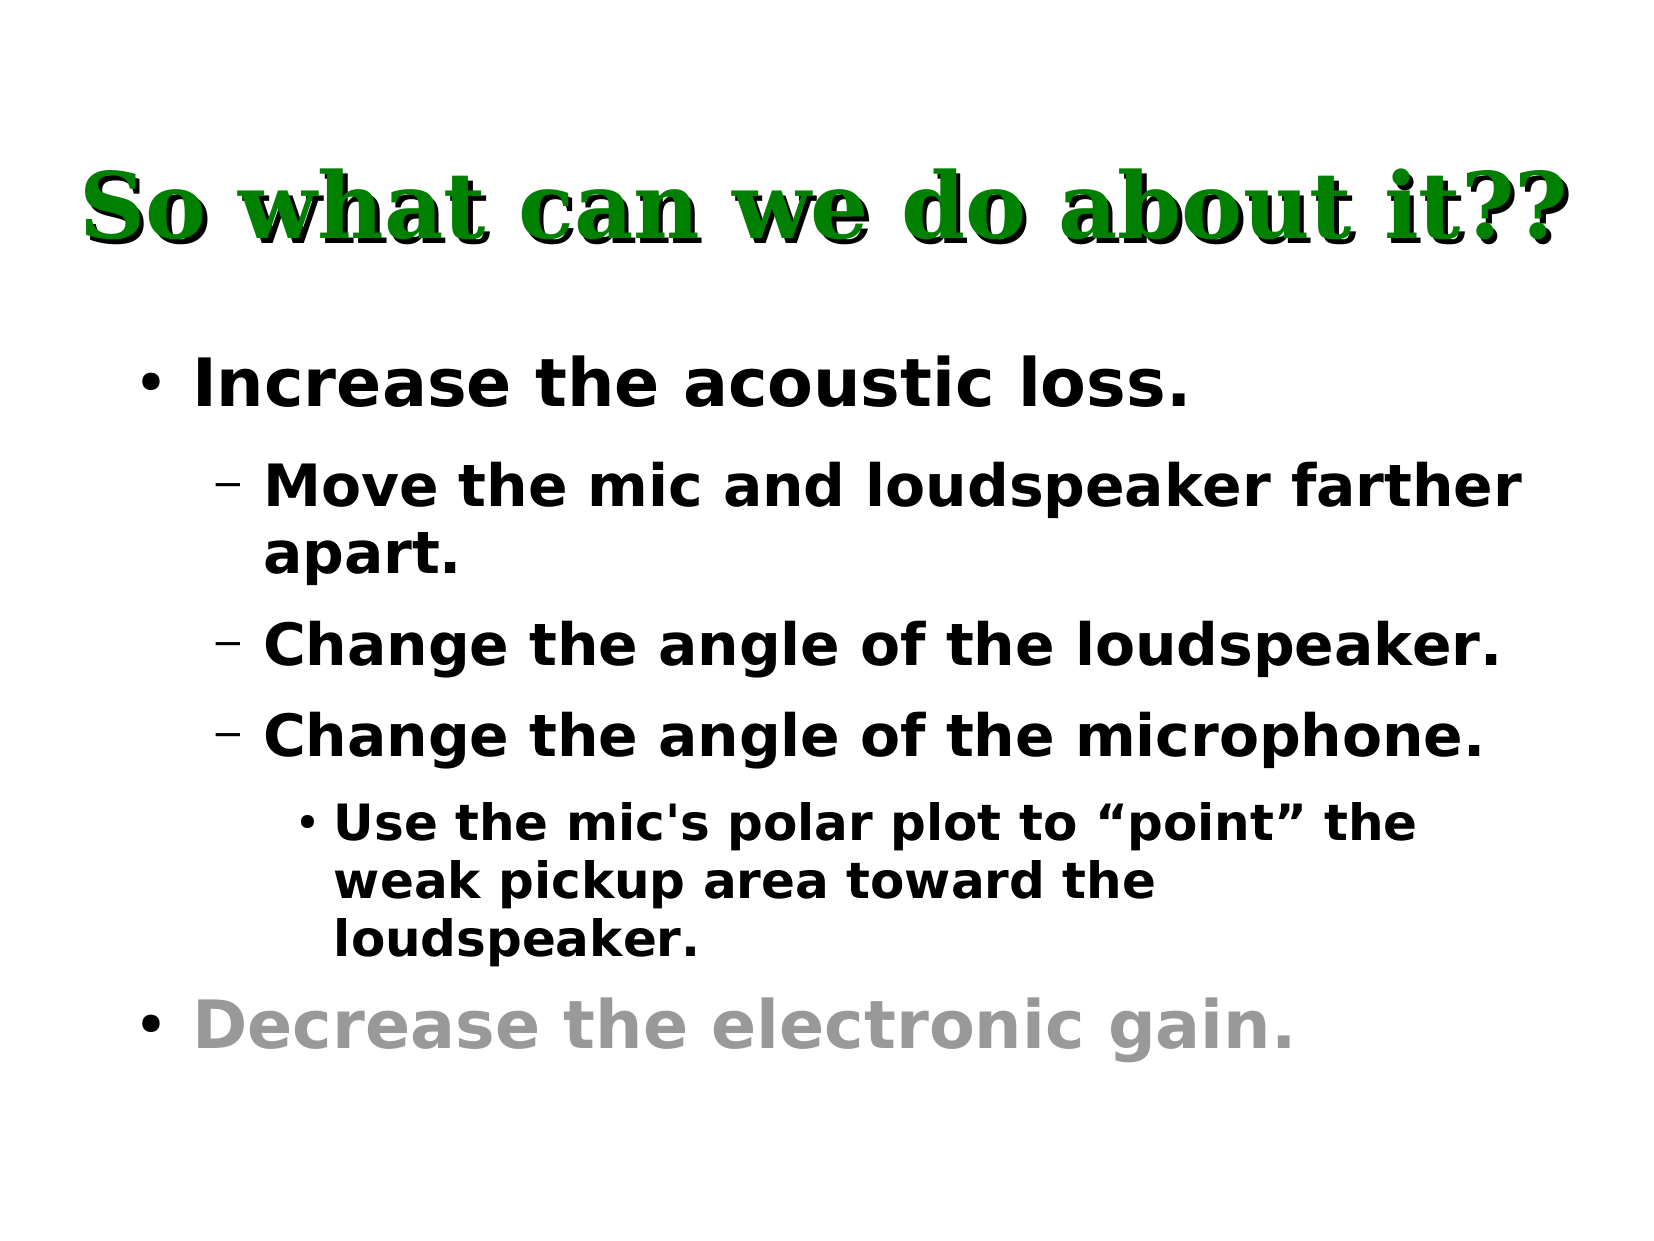

So what can we do about it??
# Increase the acoustic loss.
Move the mic and loudspeaker farther apart.
Change the angle of the loudspeaker.
Change the angle of the microphone.
Use the mic's polar plot to “point” the weak pickup area toward the loudspeaker.
Decrease the electronic gain.